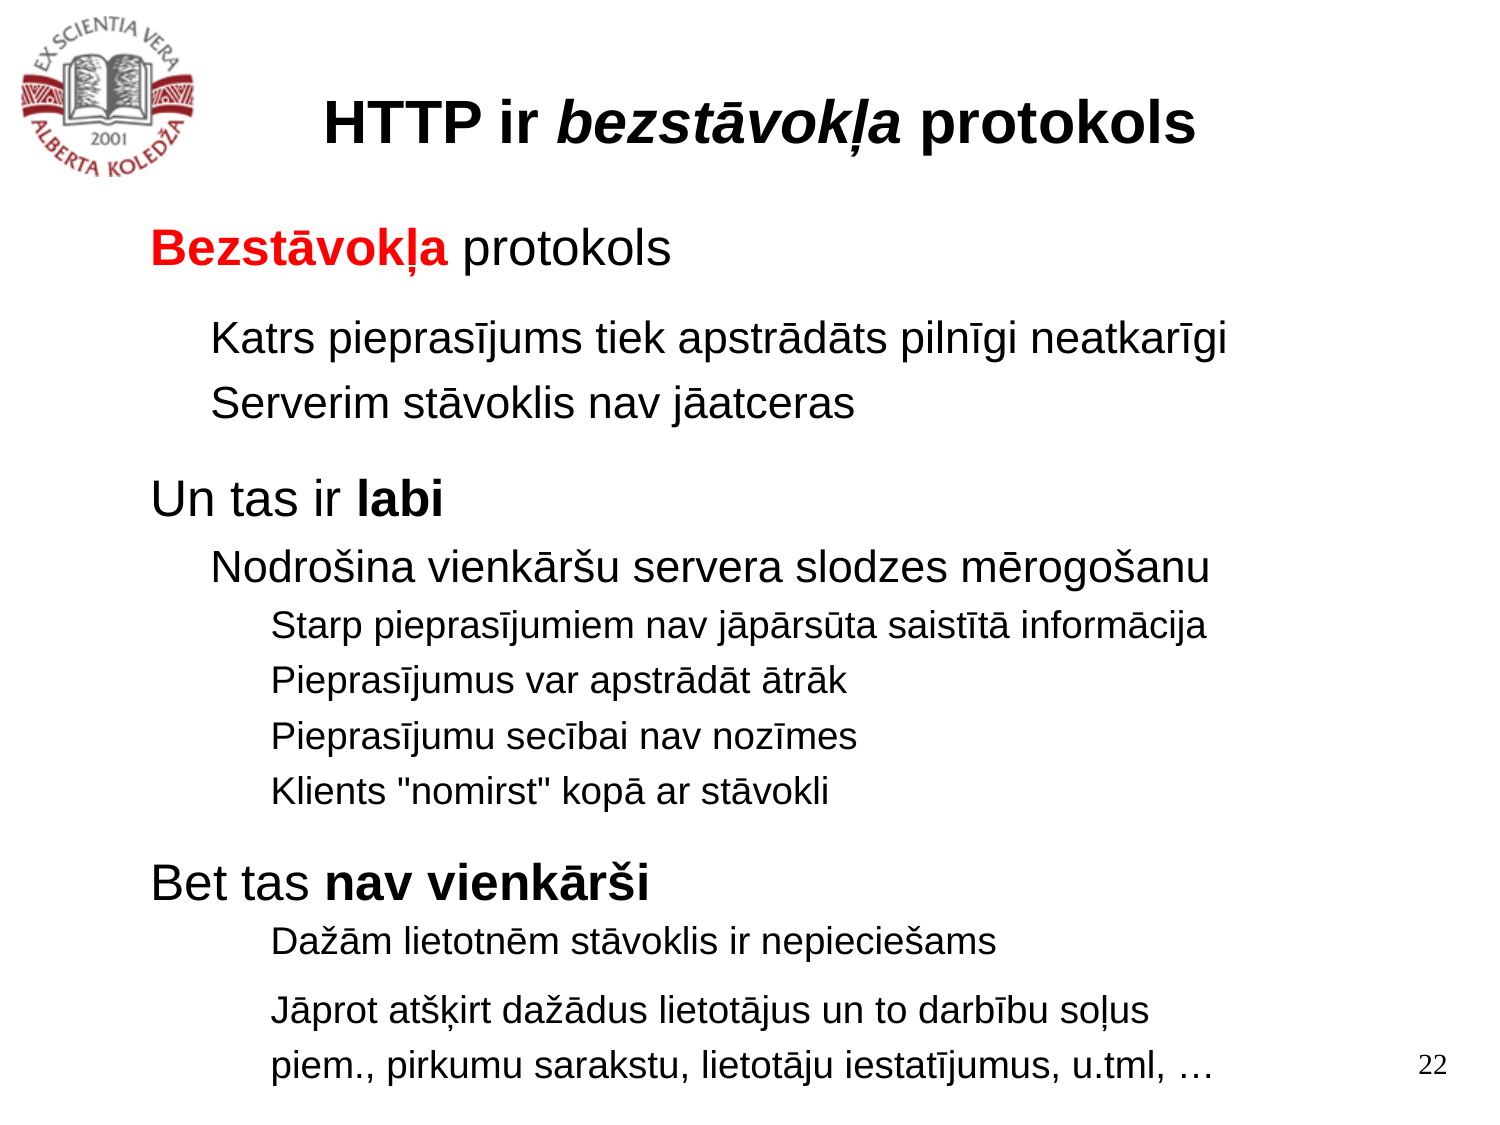

# HTTP ir bezstāvokļa protokols
Bezstāvokļa protokols
Katrs pieprasījums tiek apstrādāts pilnīgi neatkarīgi
Serverim stāvoklis nav jāatceras
Un tas ir labi
Nodrošina vienkāršu servera slodzes mērogošanu
Starp pieprasījumiem nav jāpārsūta saistītā informācija
Pieprasījumus var apstrādāt ātrāk
Pieprasījumu secībai nav nozīmes
Klients "nomirst" kopā ar stāvokli
Bet tas nav vienkārši
Dažām lietotnēm stāvoklis ir nepieciešams
Jāprot atšķirt dažādus lietotājus un to darbību soļus
piem., pirkumu sarakstu, lietotāju iestatījumus, u.tml, …